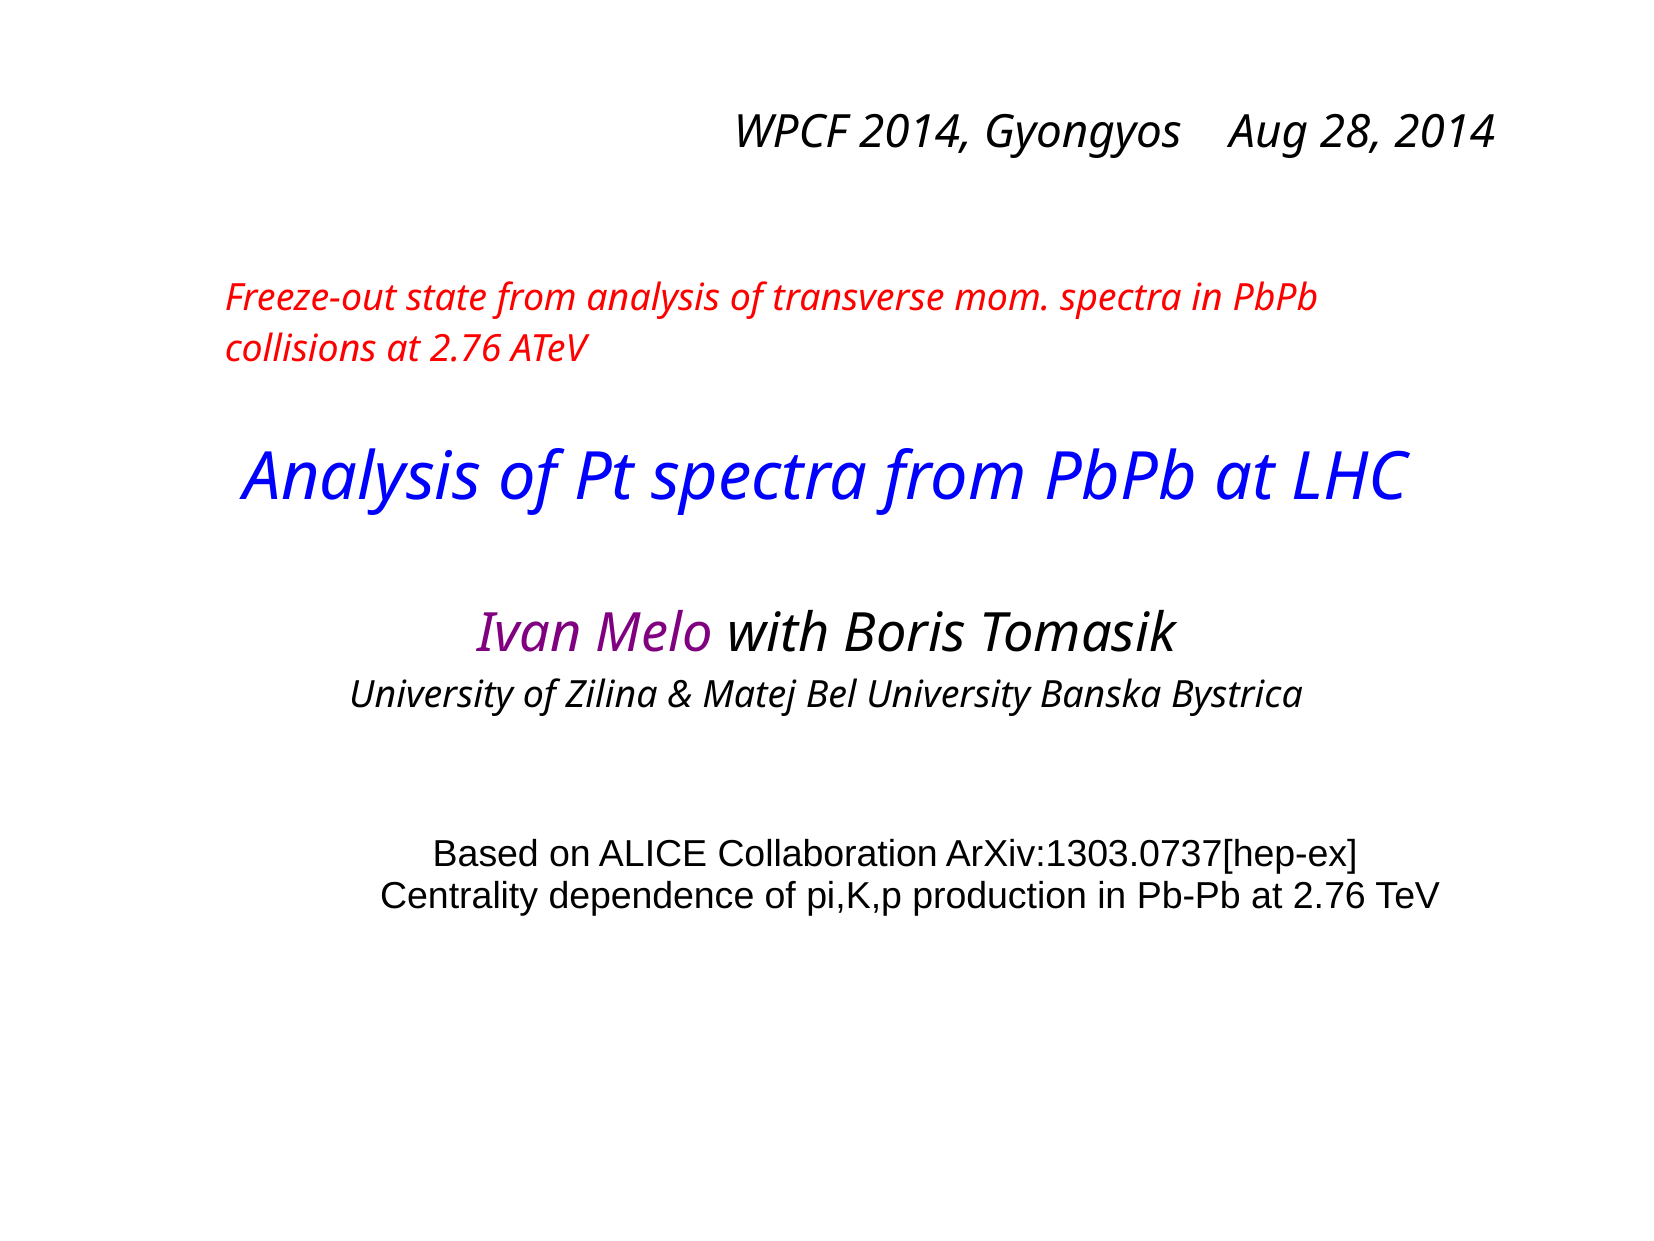

# WPCF 2014, Gyongyos Aug 28, 2014
Freeze-out state from analysis of transverse mom. spectra in PbPb collisions at 2.76 ATeV
Analysis of Pt spectra from PbPb at LHC
Ivan Melo with Boris Tomasik
University of Zilina & Matej Bel University Banska Bystrica
 Based on ALICE Collaboration ArXiv:1303.0737[hep-ex]
Centrality dependence of pi,K,p production in Pb-Pb at 2.76 TeV